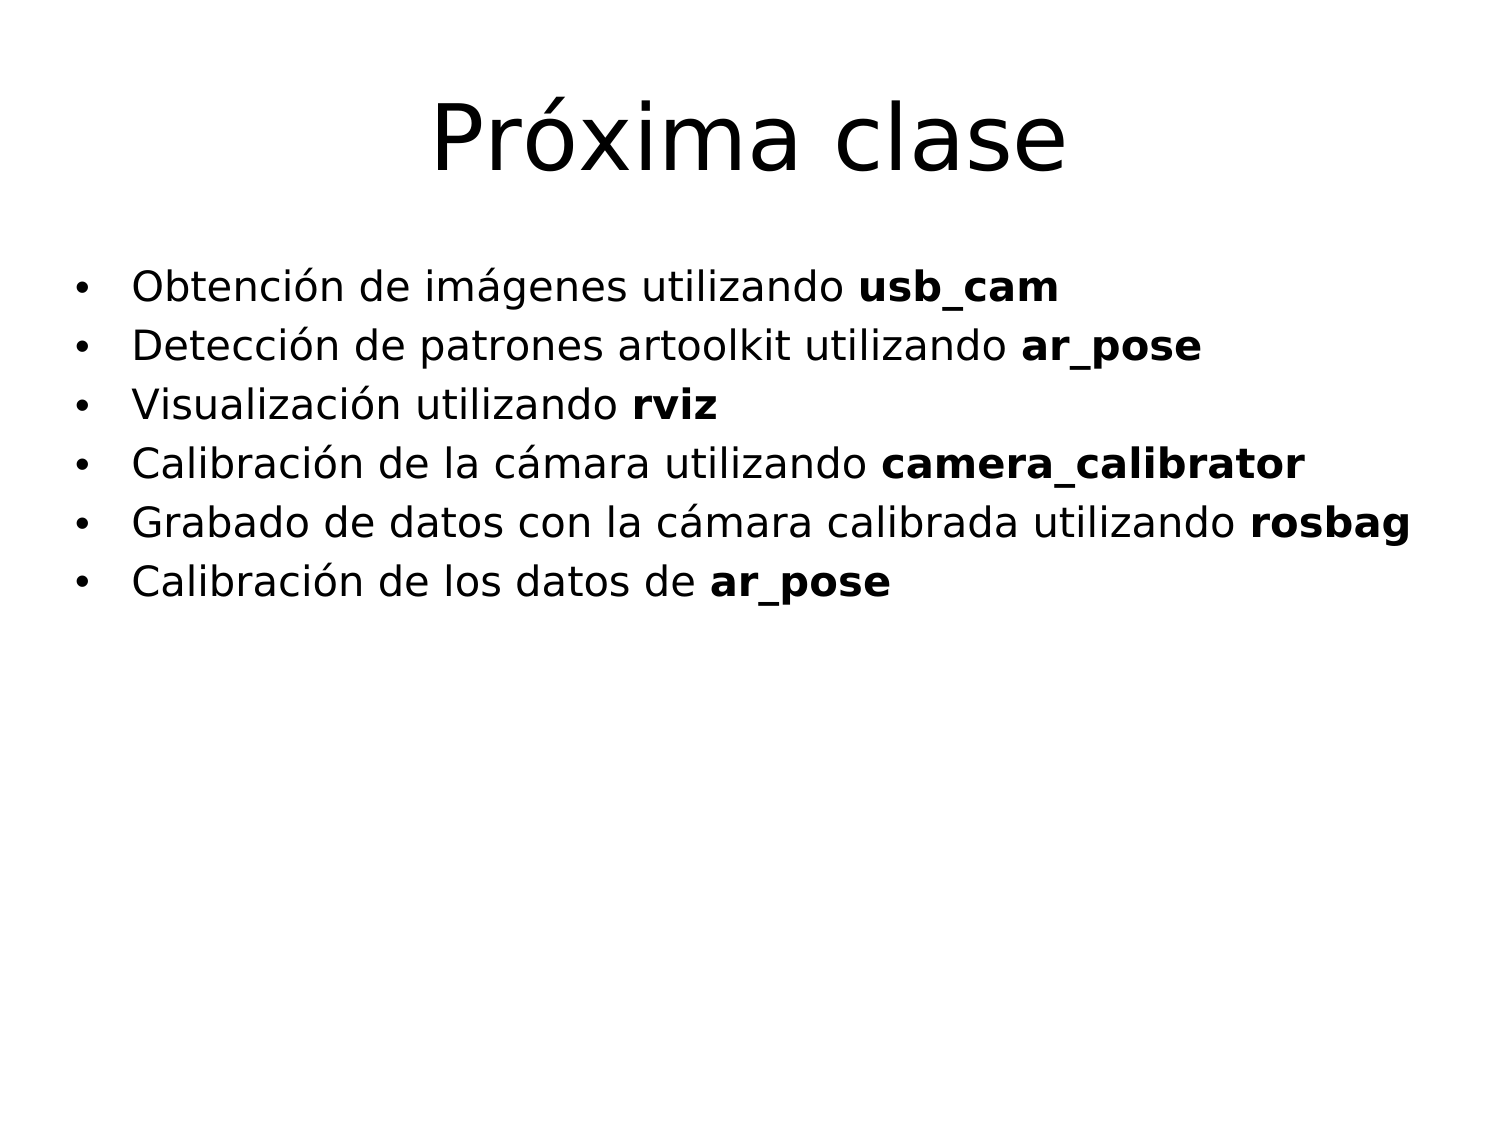

# Próxima clase
Obtención de imágenes utilizando usb_cam
Detección de patrones artoolkit utilizando ar_pose
Visualización utilizando rviz
Calibración de la cámara utilizando camera_calibrator
Grabado de datos con la cámara calibrada utilizando rosbag
Calibración de los datos de ar_pose